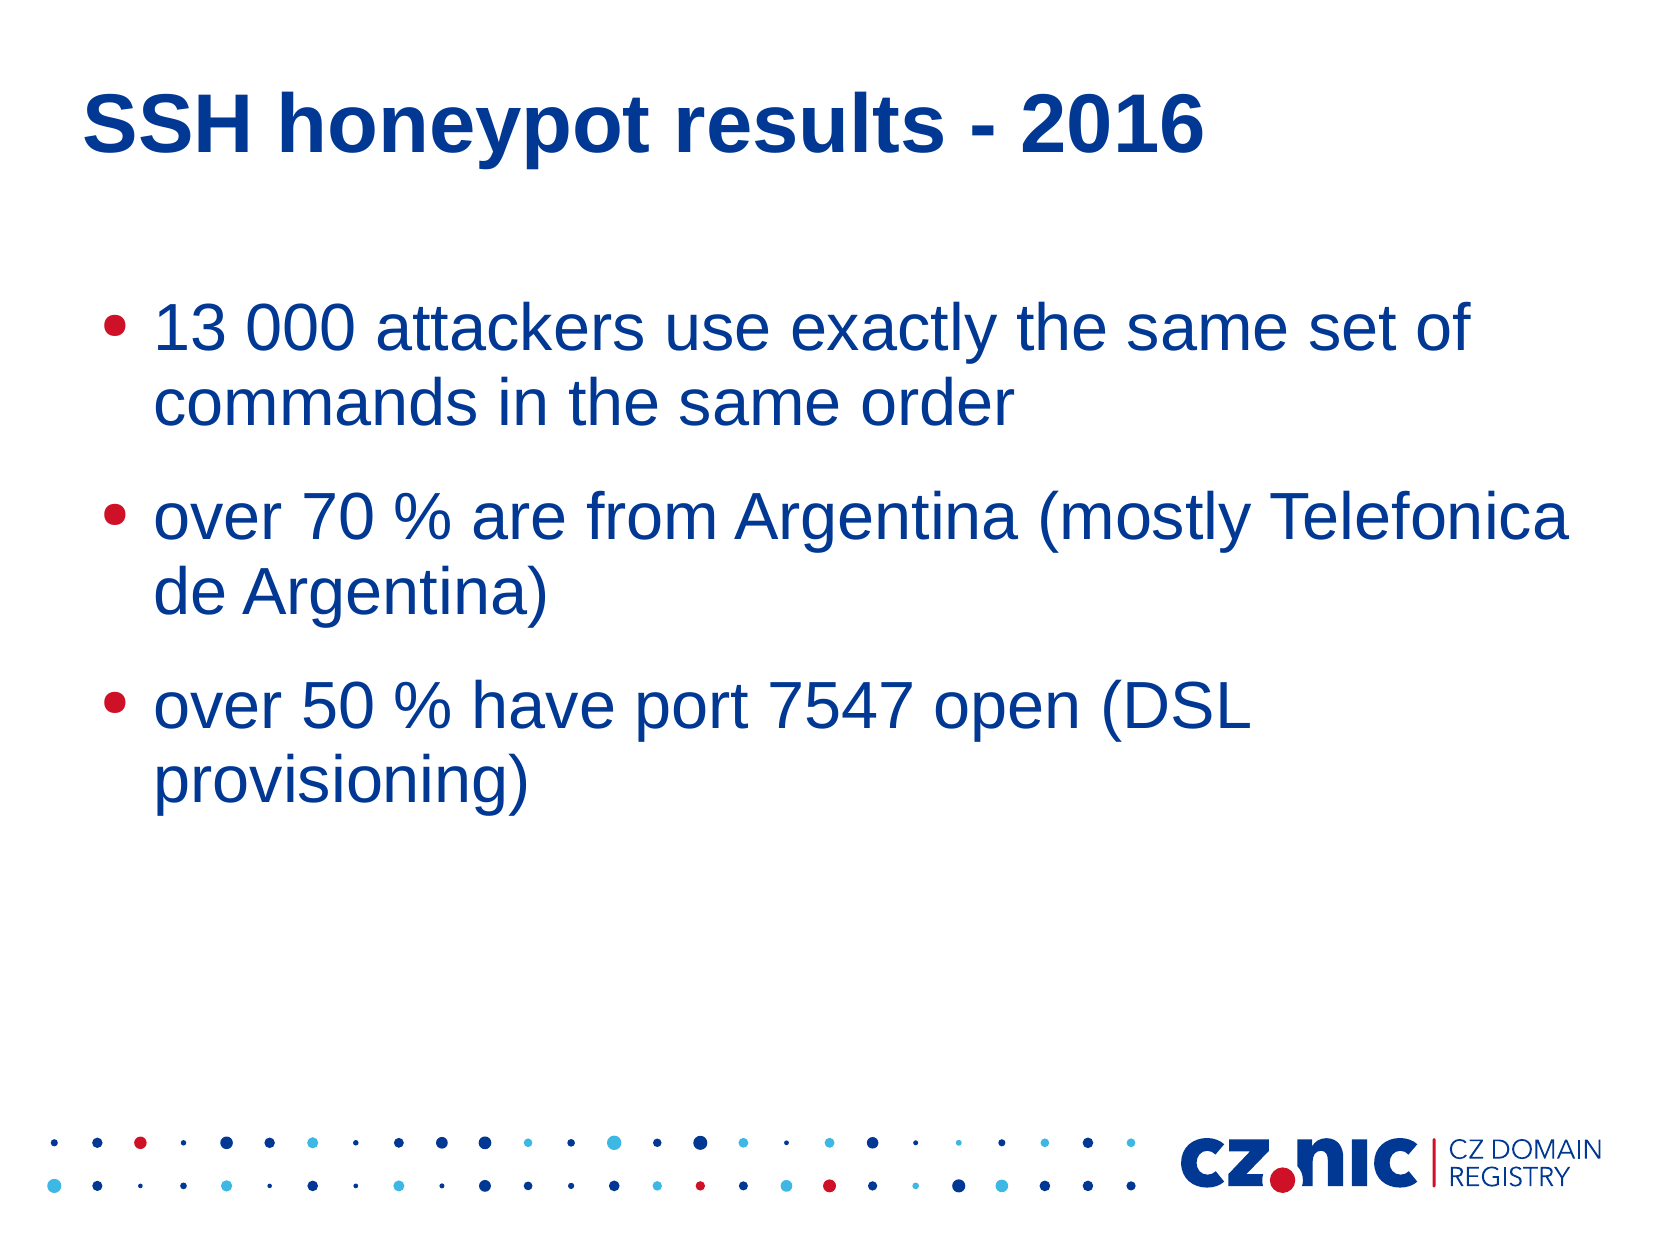

# SSH honeypot results - 2016
13 000 attackers use exactly the same set of commands in the same order
over 70 % are from Argentina (mostly Telefonica de Argentina)
over 50 % have port 7547 open (DSL provisioning)